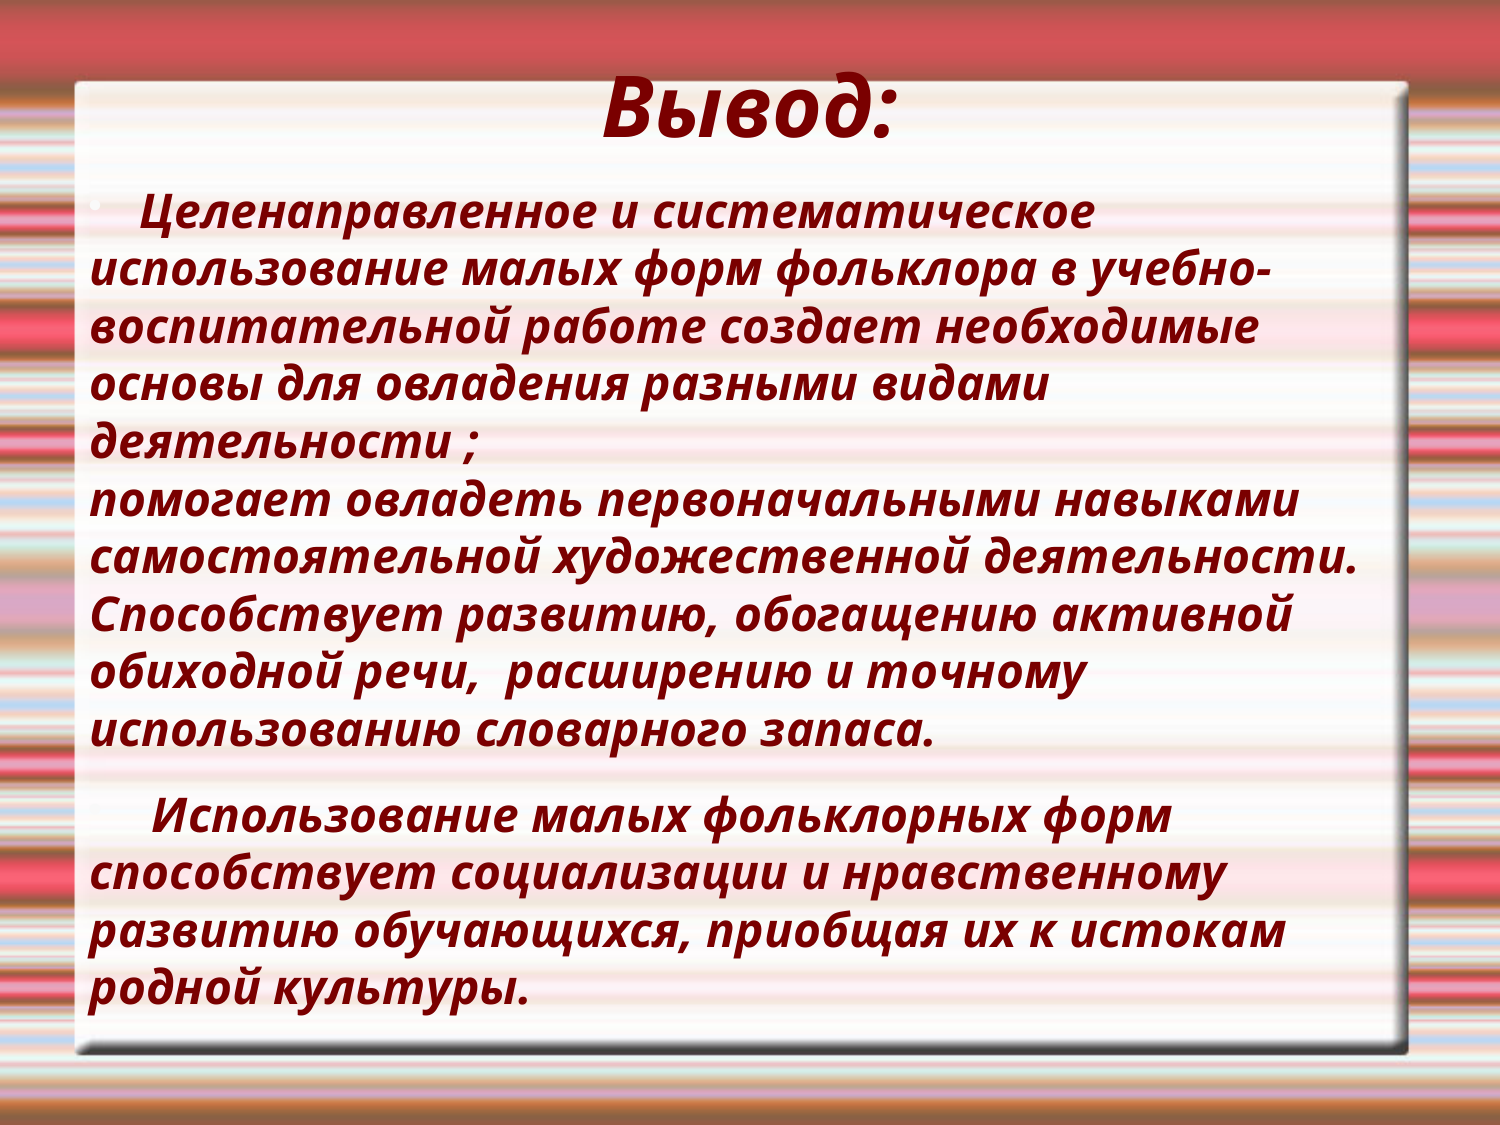

# Вывод:
 Целенаправленное и систематическое использование малых форм фольклора в учебно-воспитательной работе создает необходимые основы для овладения разными видами деятельности ;
помогает овладеть первоначальными навыками самостоятельной художественной деятельности. Способствует развитию, обогащению активной обиходной речи, расширению и точному использованию словарного запаса.
 Использование малых фольклорных форм способствует социализации и нравственному развитию обучающихся, приобщая их к истокам родной культуры.